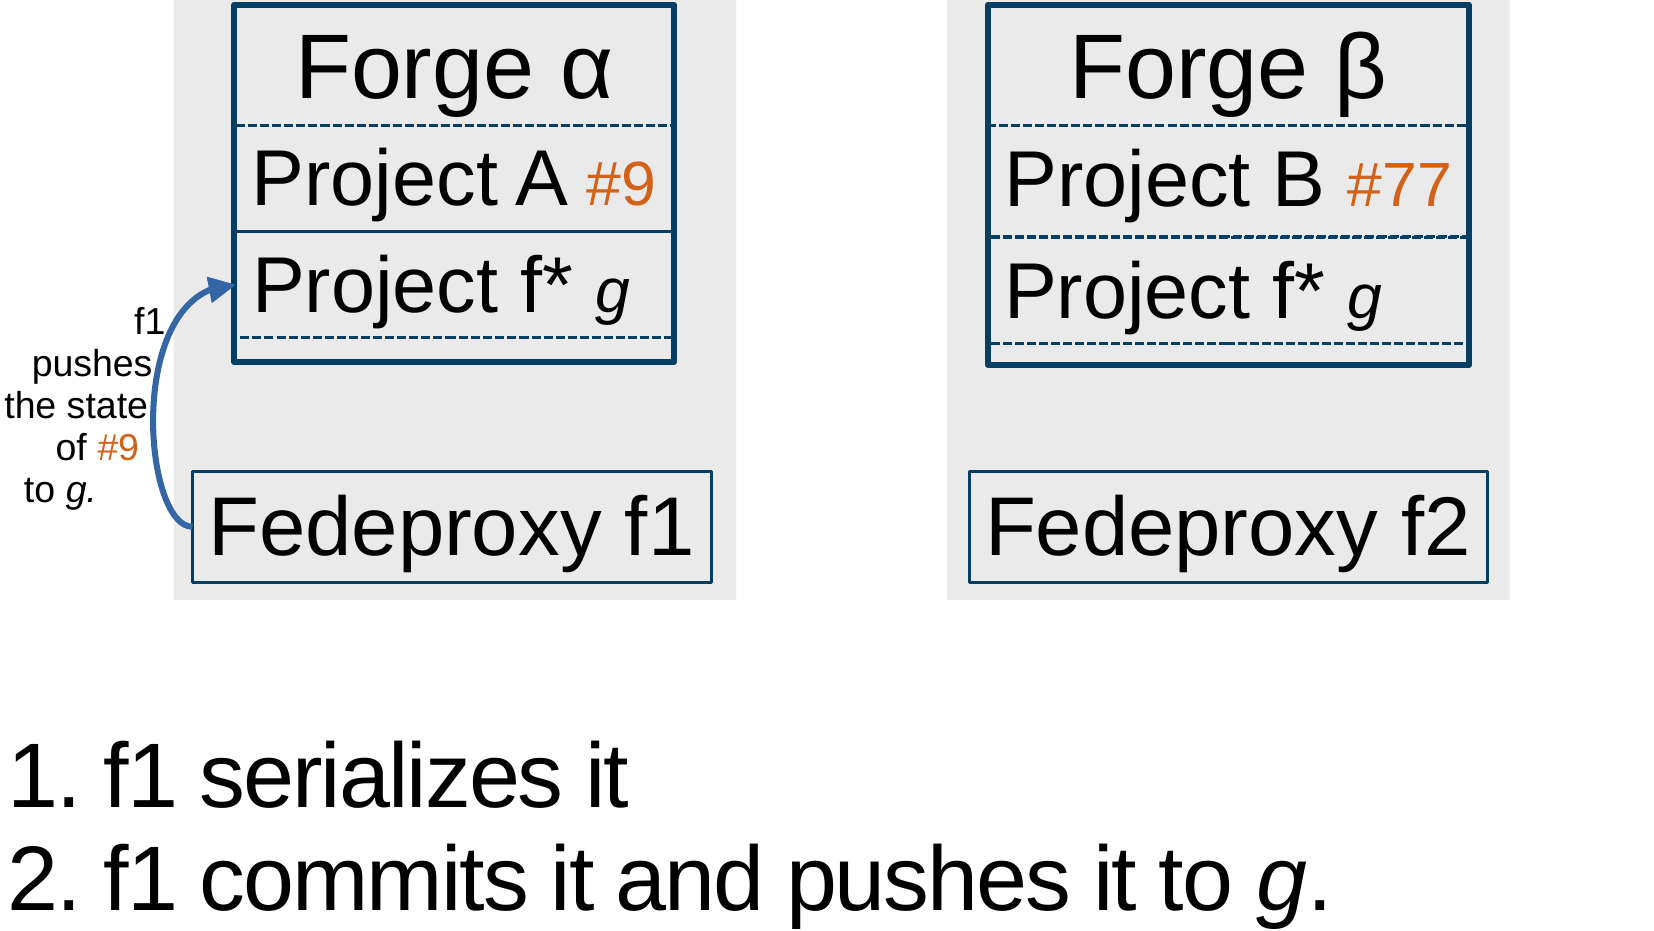

Forge α
Forge β
Project A #9
Project B #77
Project f* g
Project f* g
Fedeproxy f1
Fedeproxy f2
# 1. f1 serializes it 2. f1 commits it and pushes it to g.